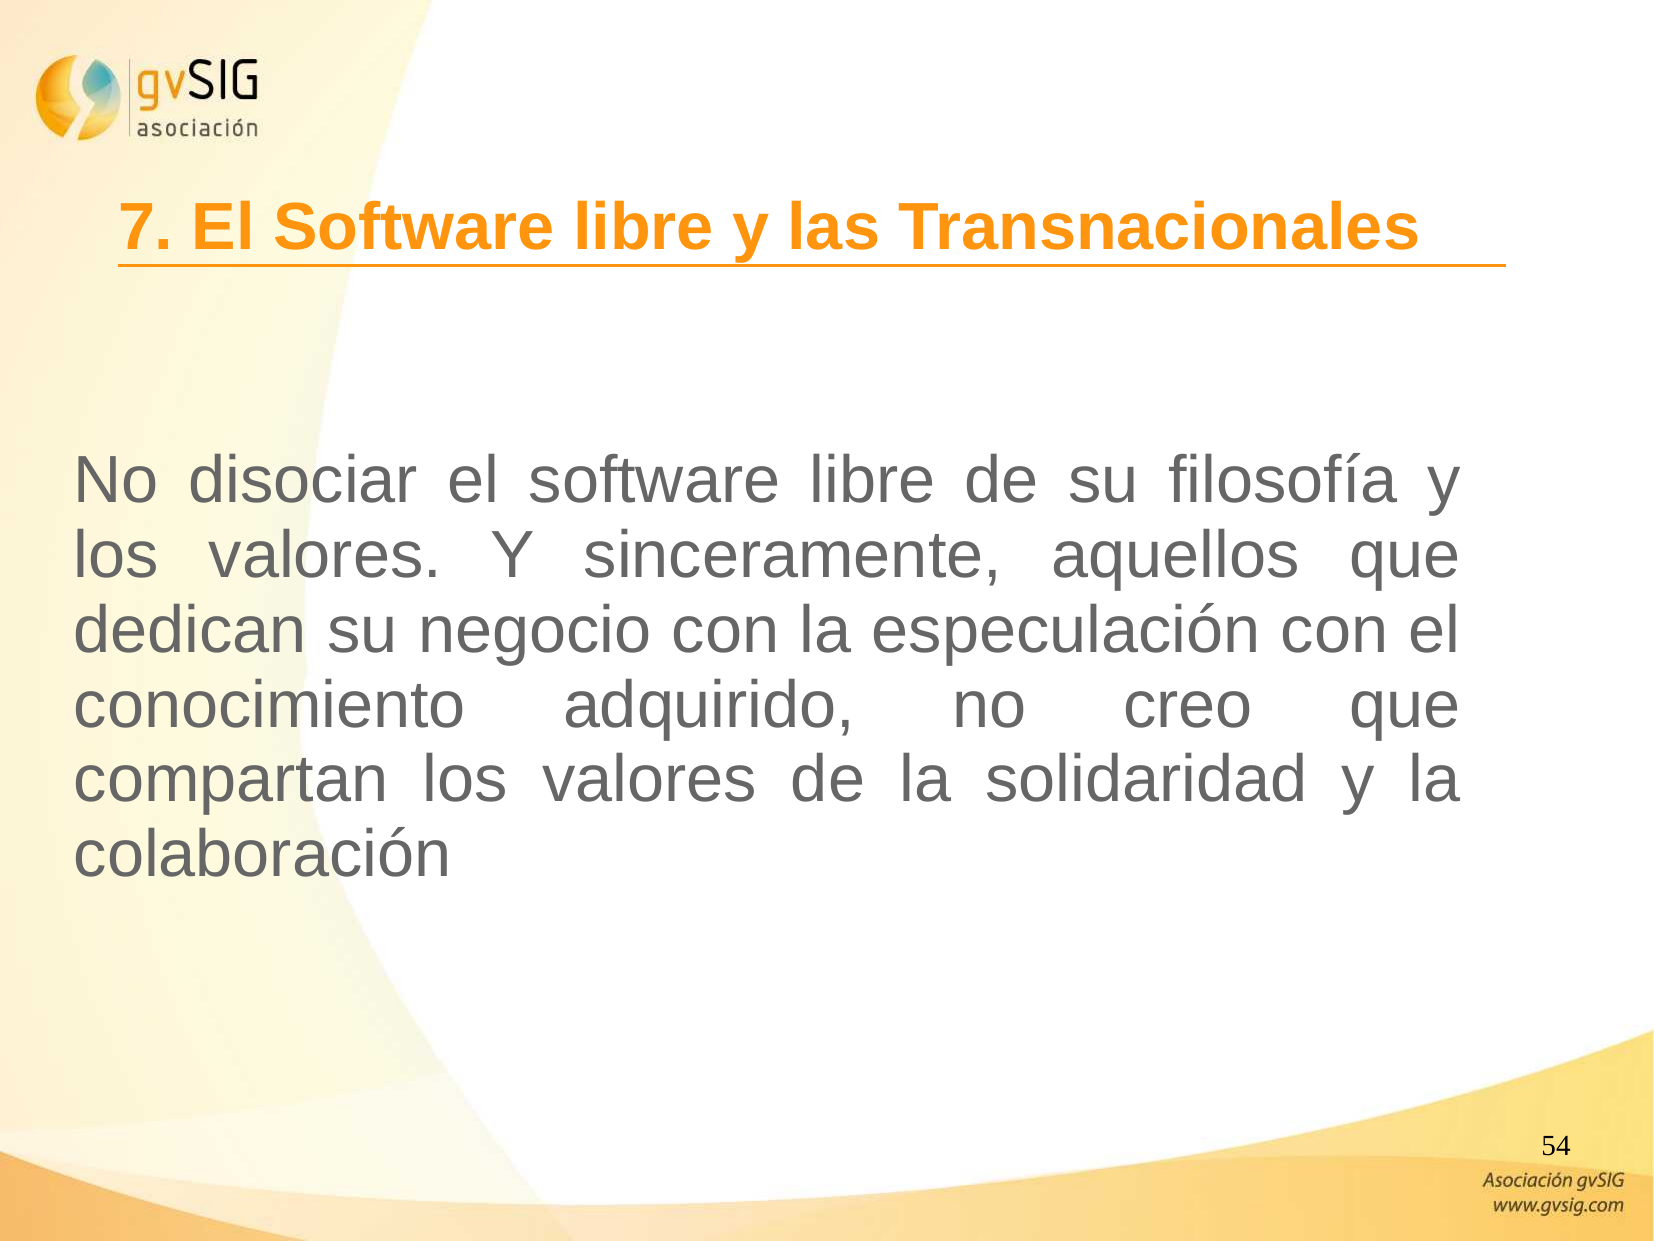

# 7. El Software libre y las Transnacionales
No disociar el software libre de su filosofía y los valores. Y sinceramente, aquellos que dedican su negocio con la especulación con el conocimiento adquirido, no creo que compartan los valores de la solidaridad y la colaboración
54